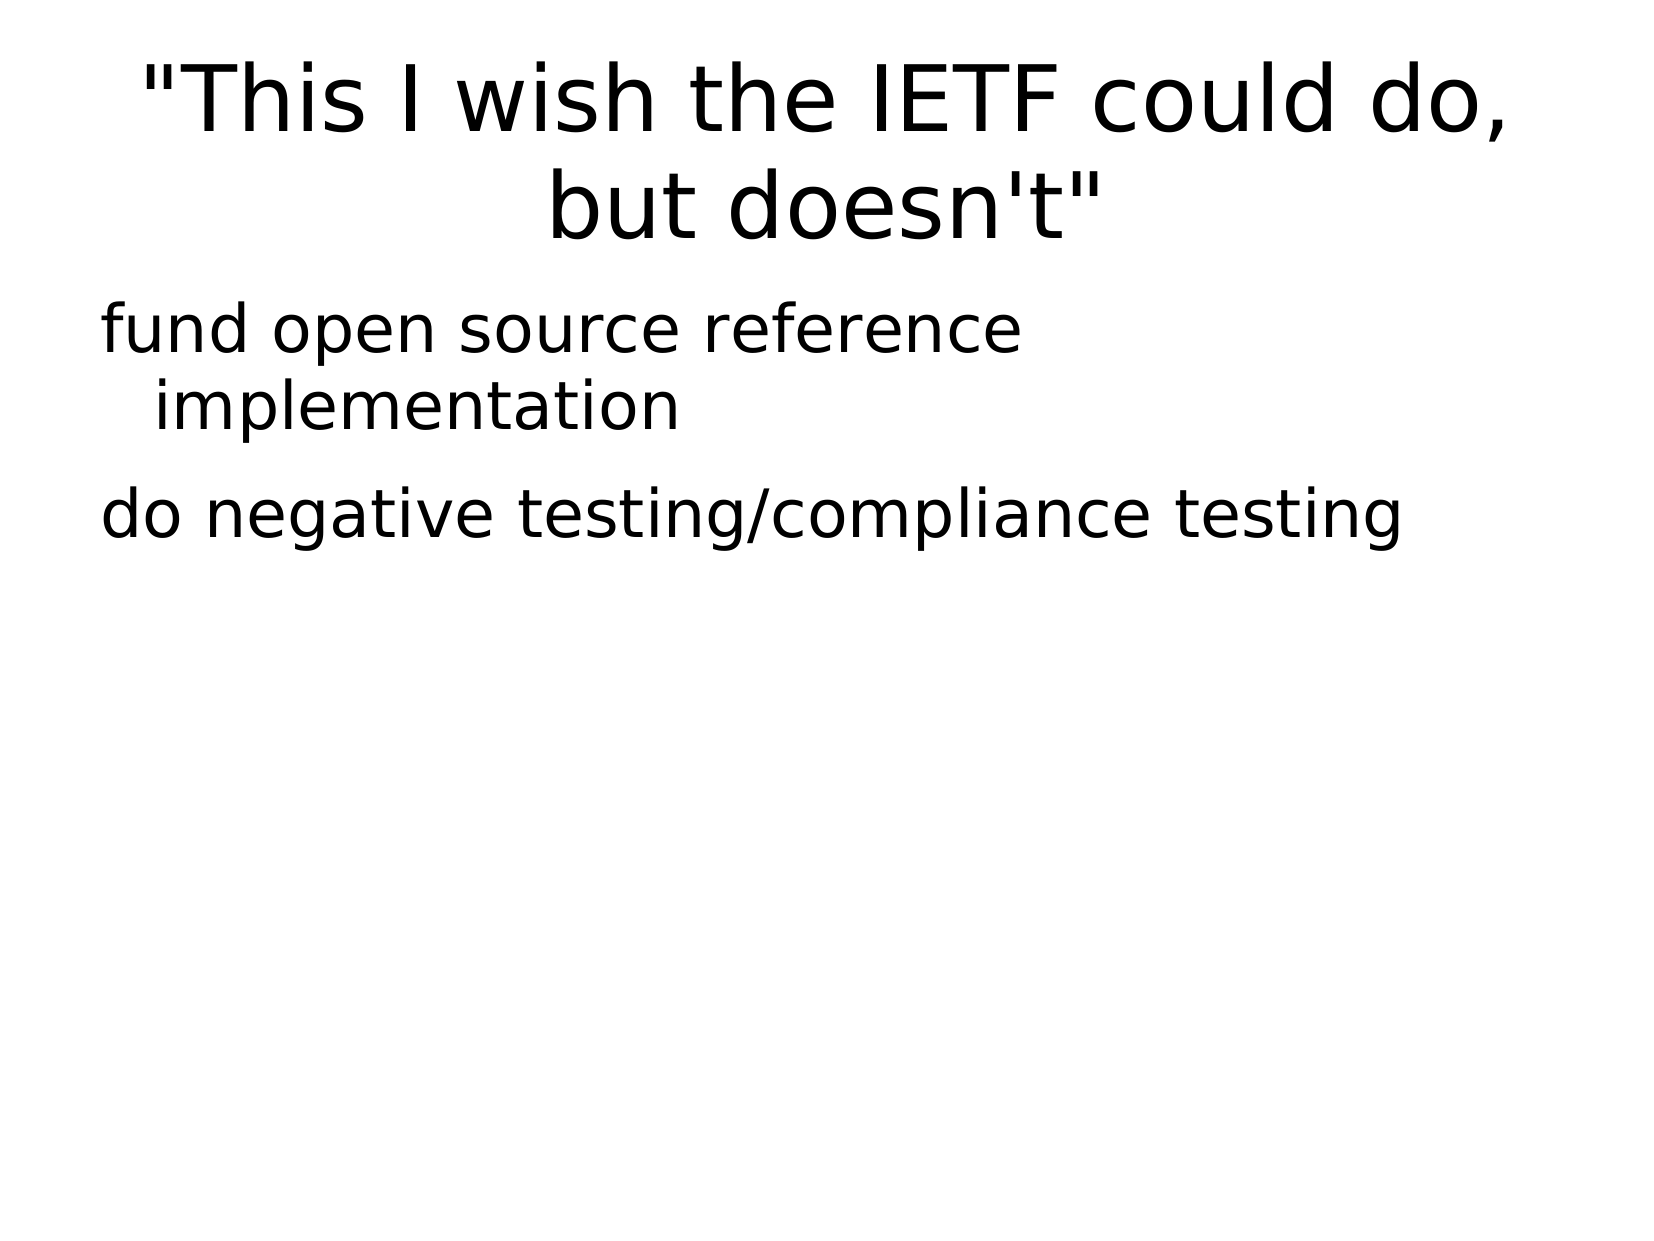

# "This I wish the IETF could do, but doesn't"
fund open source reference implementation
do negative testing/compliance testing